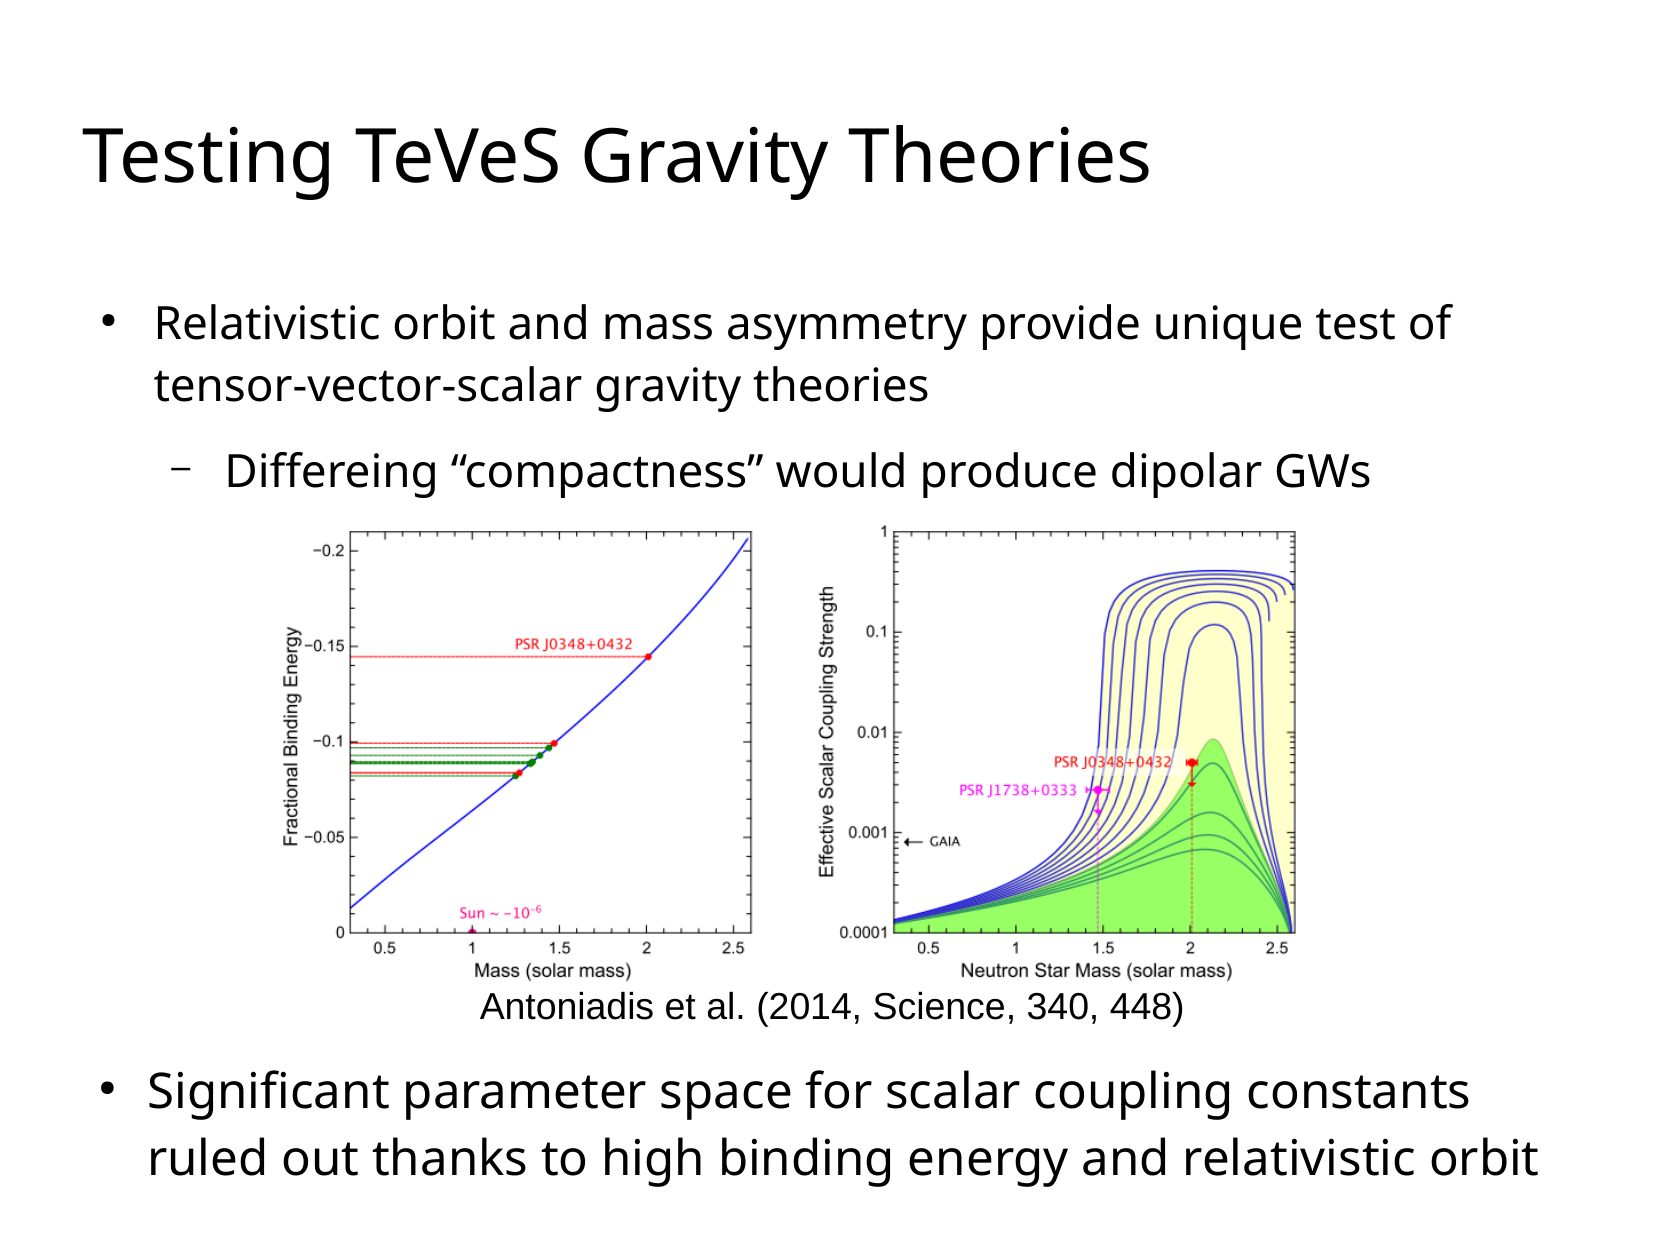

# Testing TeVeS Gravity Theories
Relativistic orbit and mass asymmetry provide unique test of tensor-vector-scalar gravity theories
Differeing “compactness” would produce dipolar GWs
Antoniadis et al. (2014, Science, 340, 448)
Significant parameter space for scalar coupling constants ruled out thanks to high binding energy and relativistic orbit